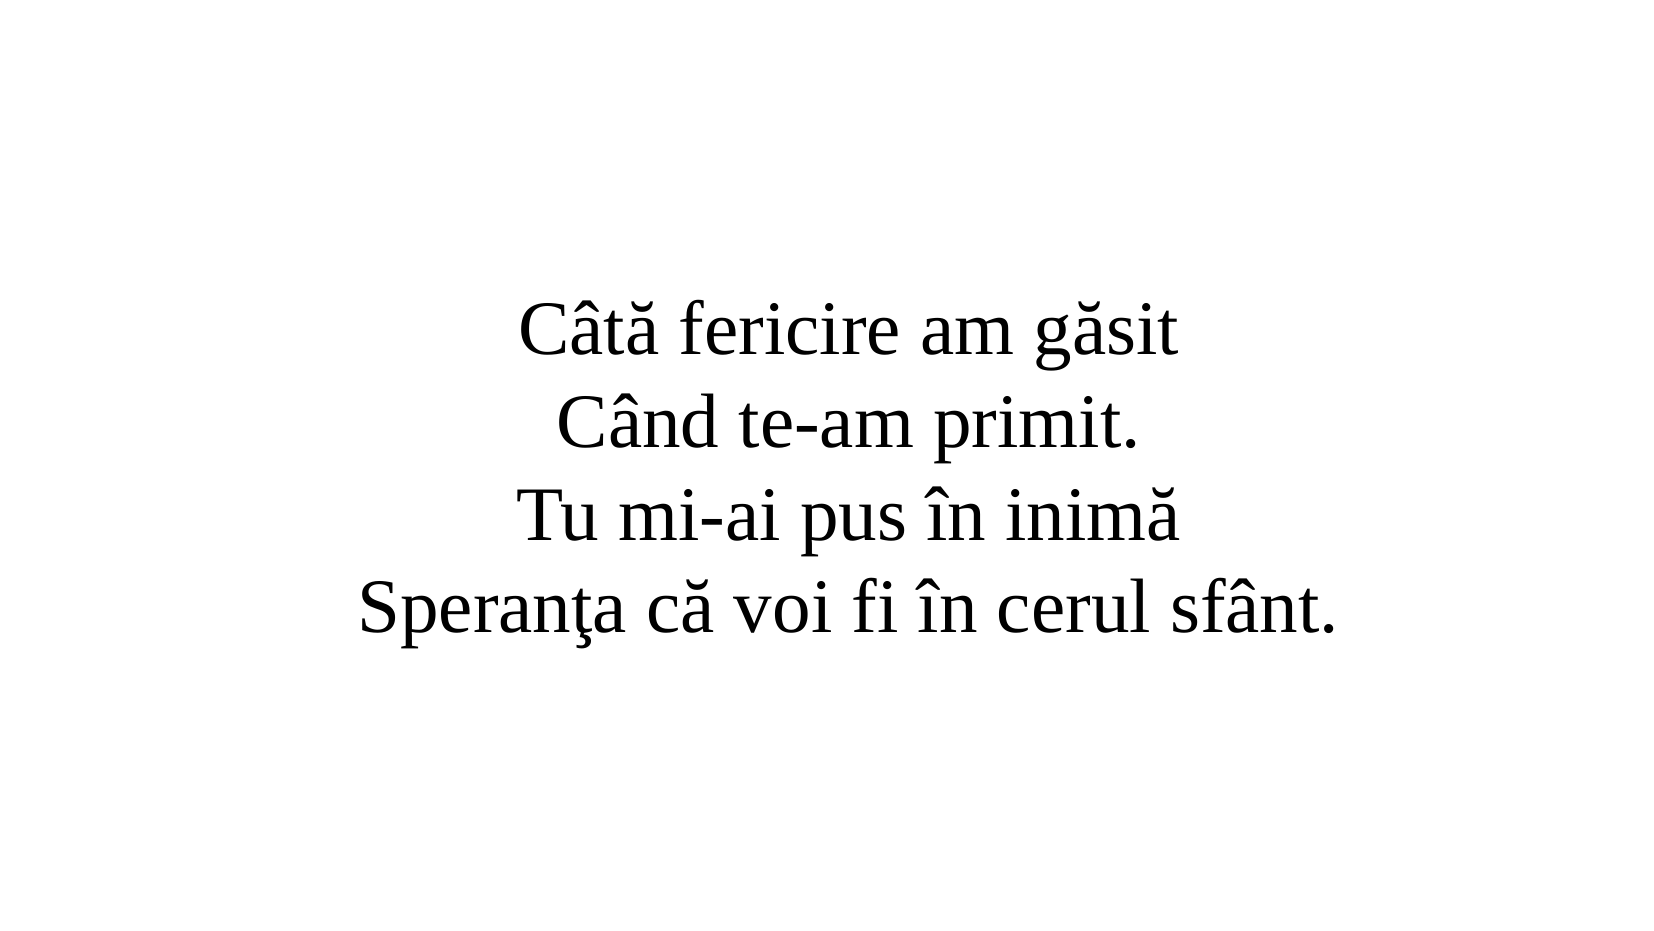

# Câtă fericire am găsit
Când te-am primit.
Tu mi-ai pus în inimă
Speranţa că voi fi în cerul sfânt.